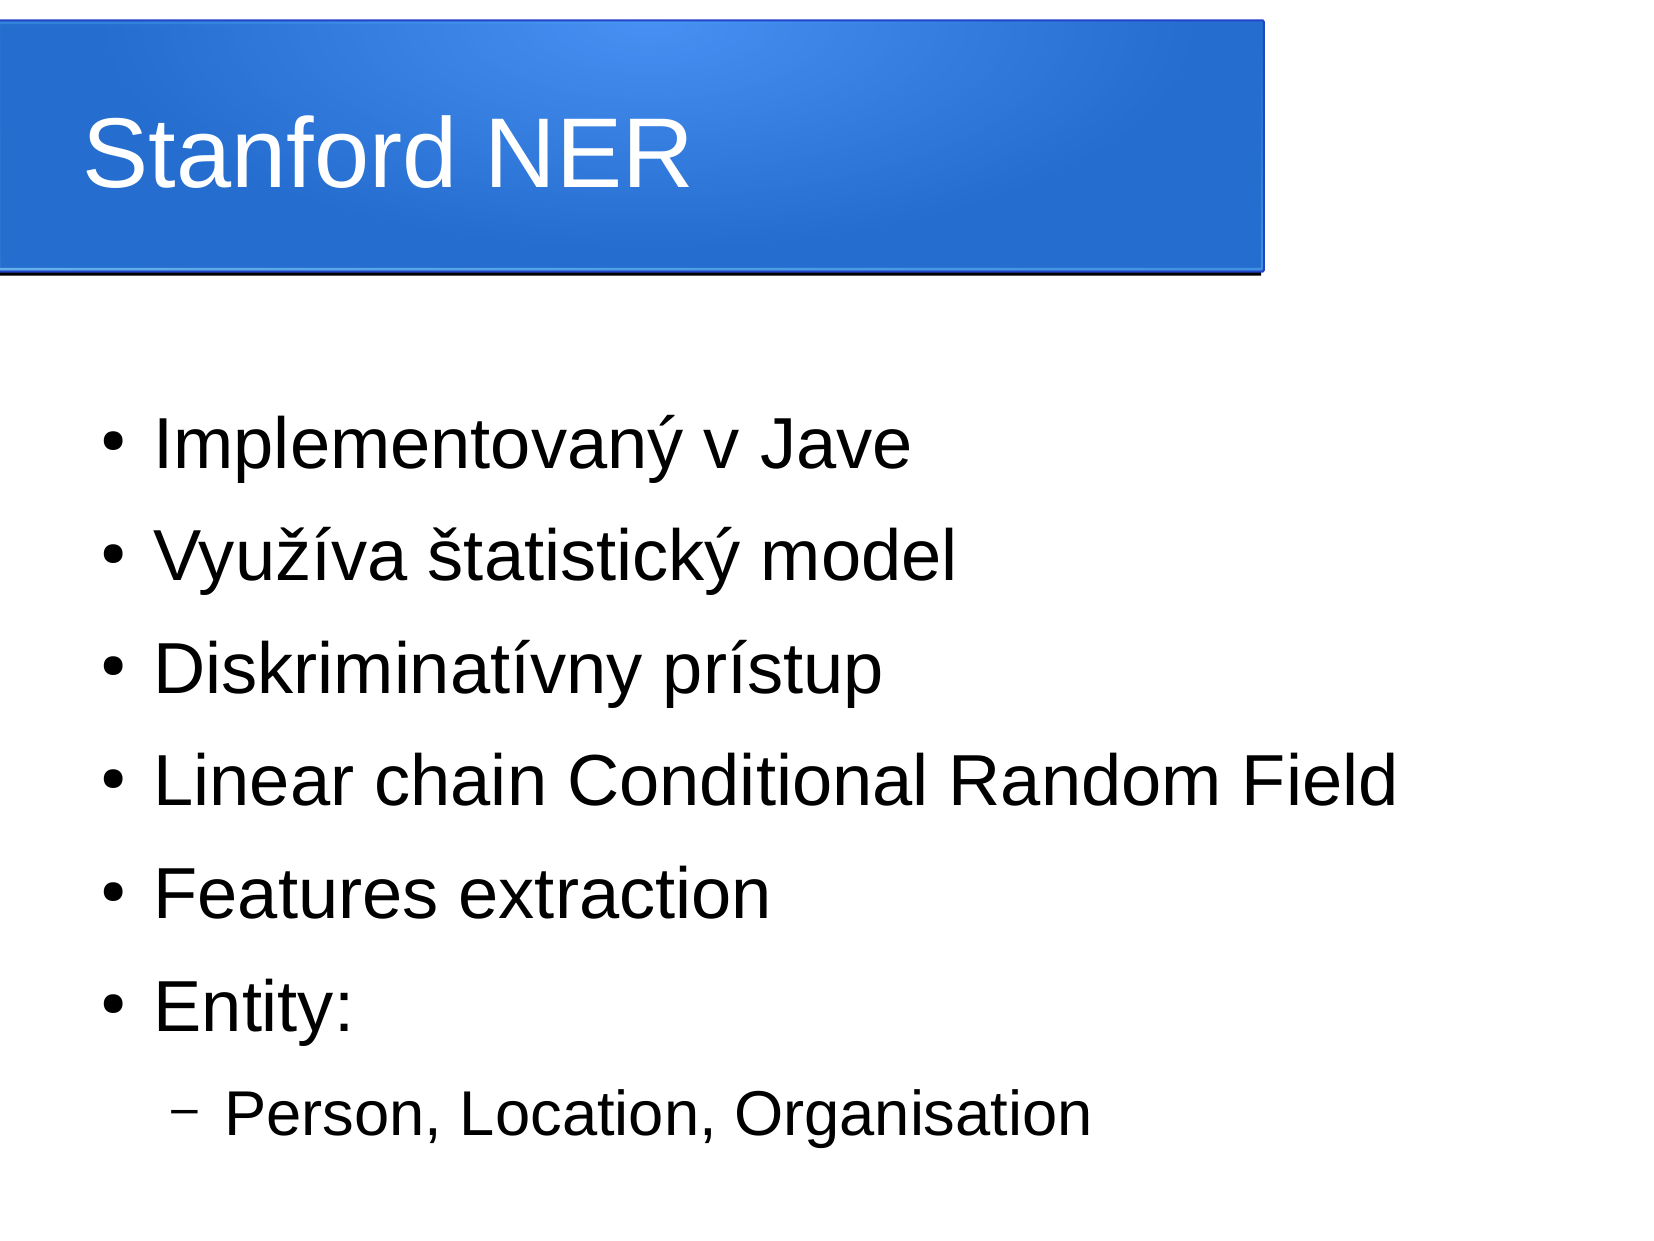

# Stanford NER
Implementovaný v Jave
Využíva štatistický model
Diskriminatívny prístup
Linear chain Conditional Random Field
Features extraction
Entity:
Person, Location, Organisation